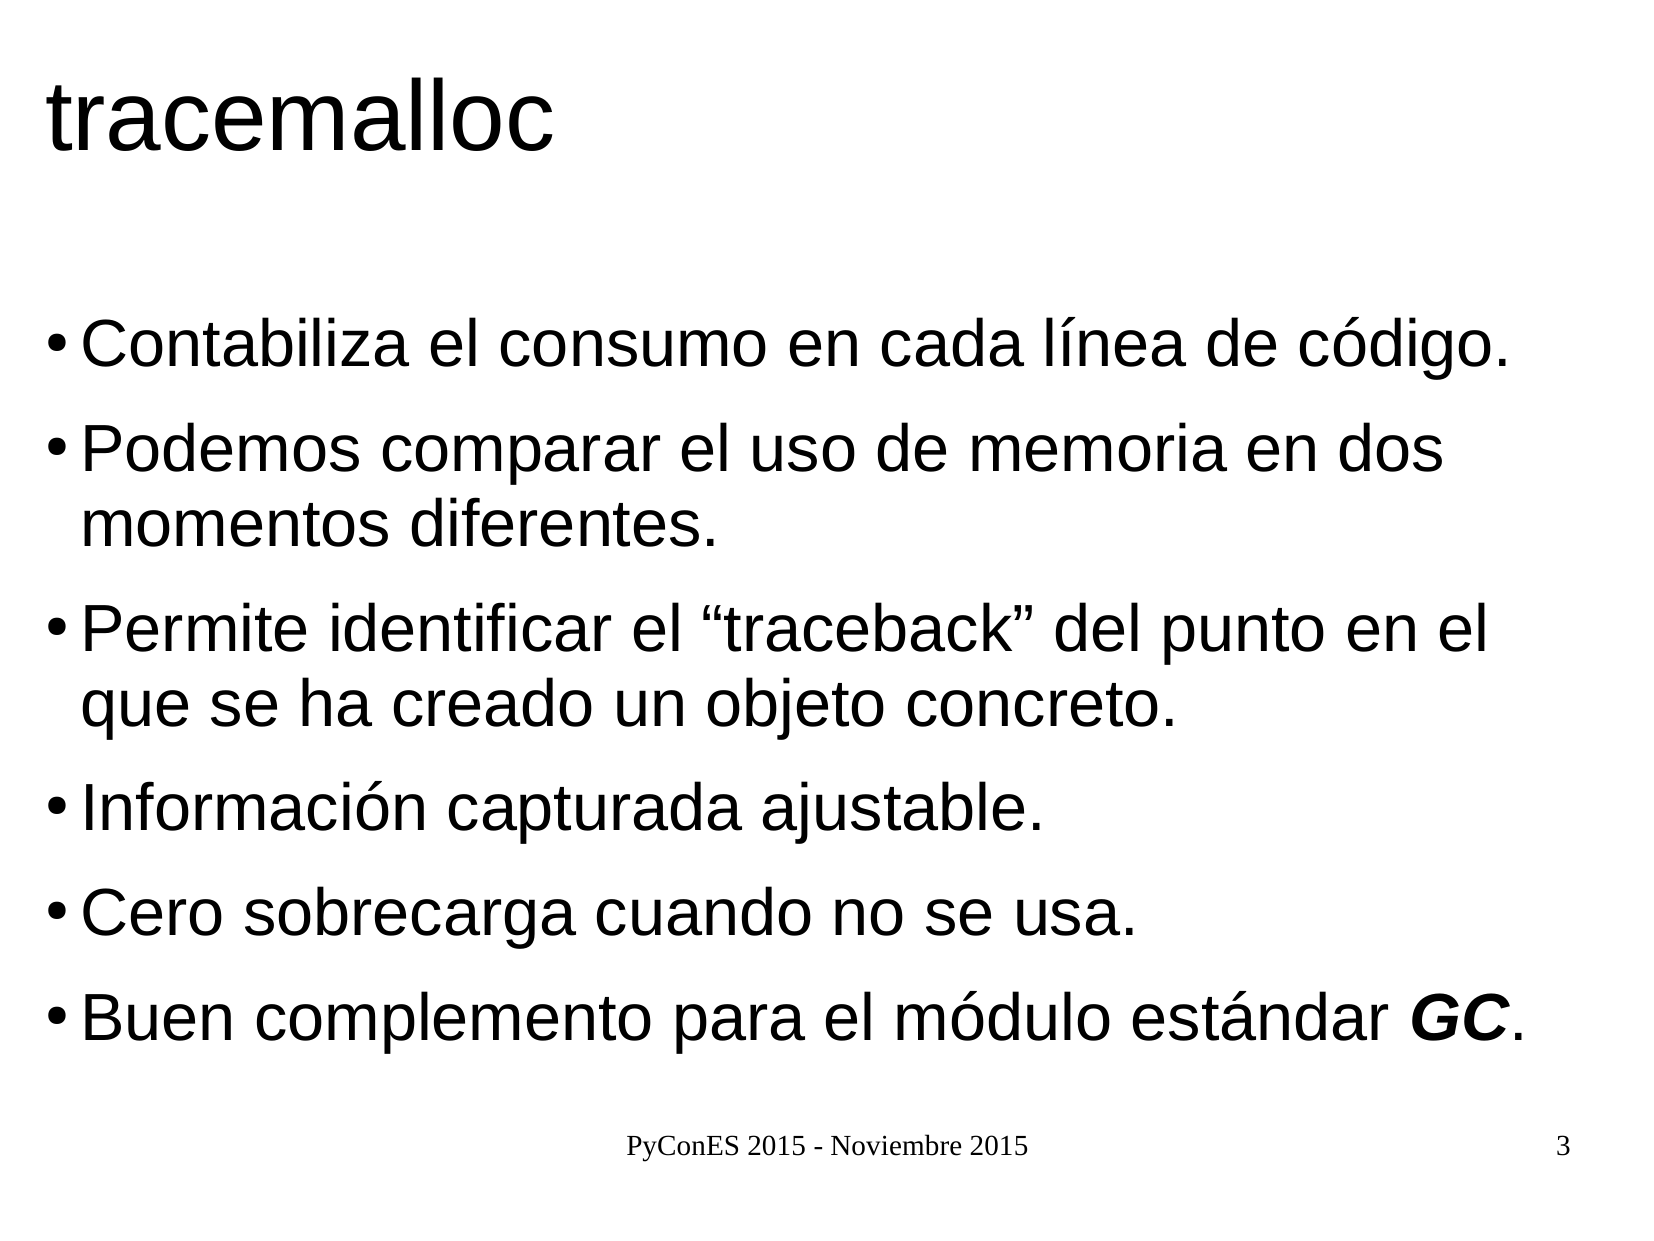

# tracemalloc
Contabiliza el consumo en cada línea de código.
Podemos comparar el uso de memoria en dos momentos diferentes.
Permite identificar el “traceback” del punto en el que se ha creado un objeto concreto.
Información capturada ajustable.
Cero sobrecarga cuando no se usa.
Buen complemento para el módulo estándar GC.
PyConES 2015 - Noviembre 2015
3